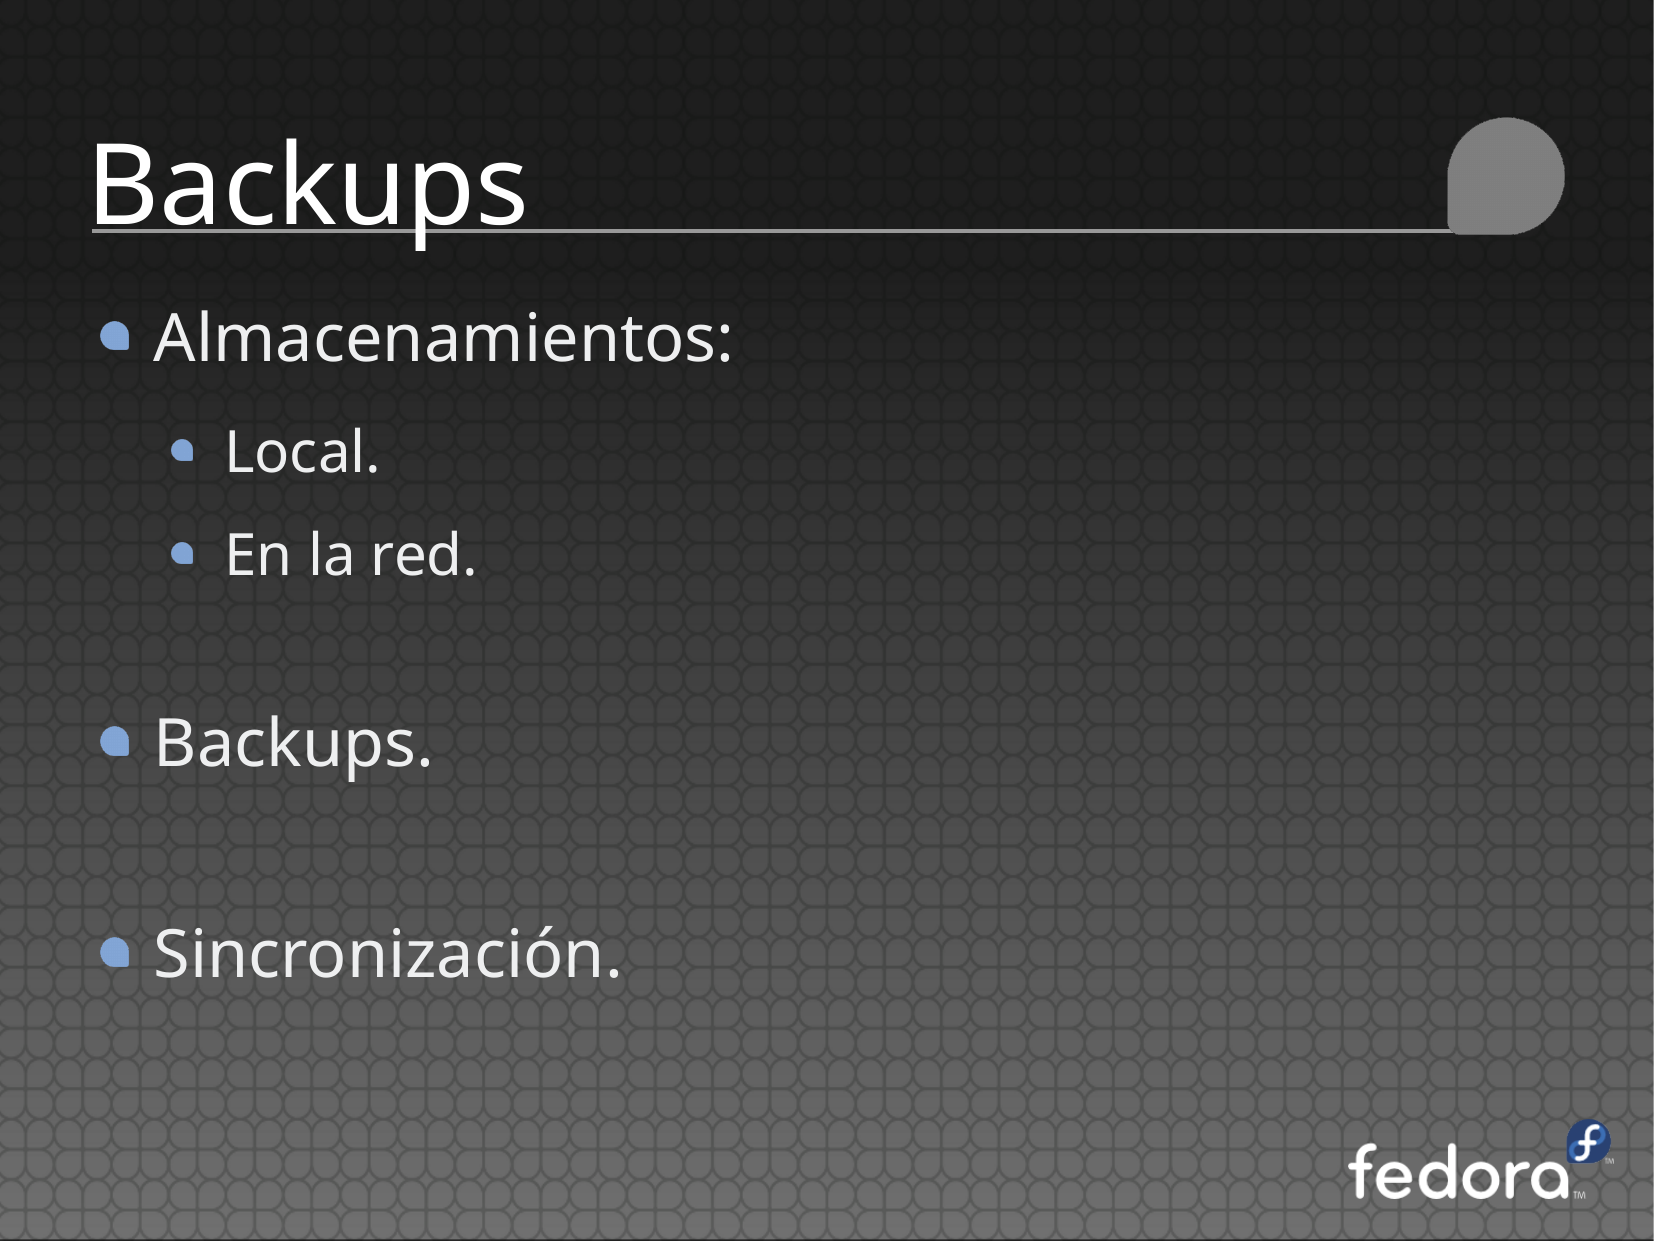

# Backups
Almacenamientos:
Local.
En la red.
Backups.
Sincronización.